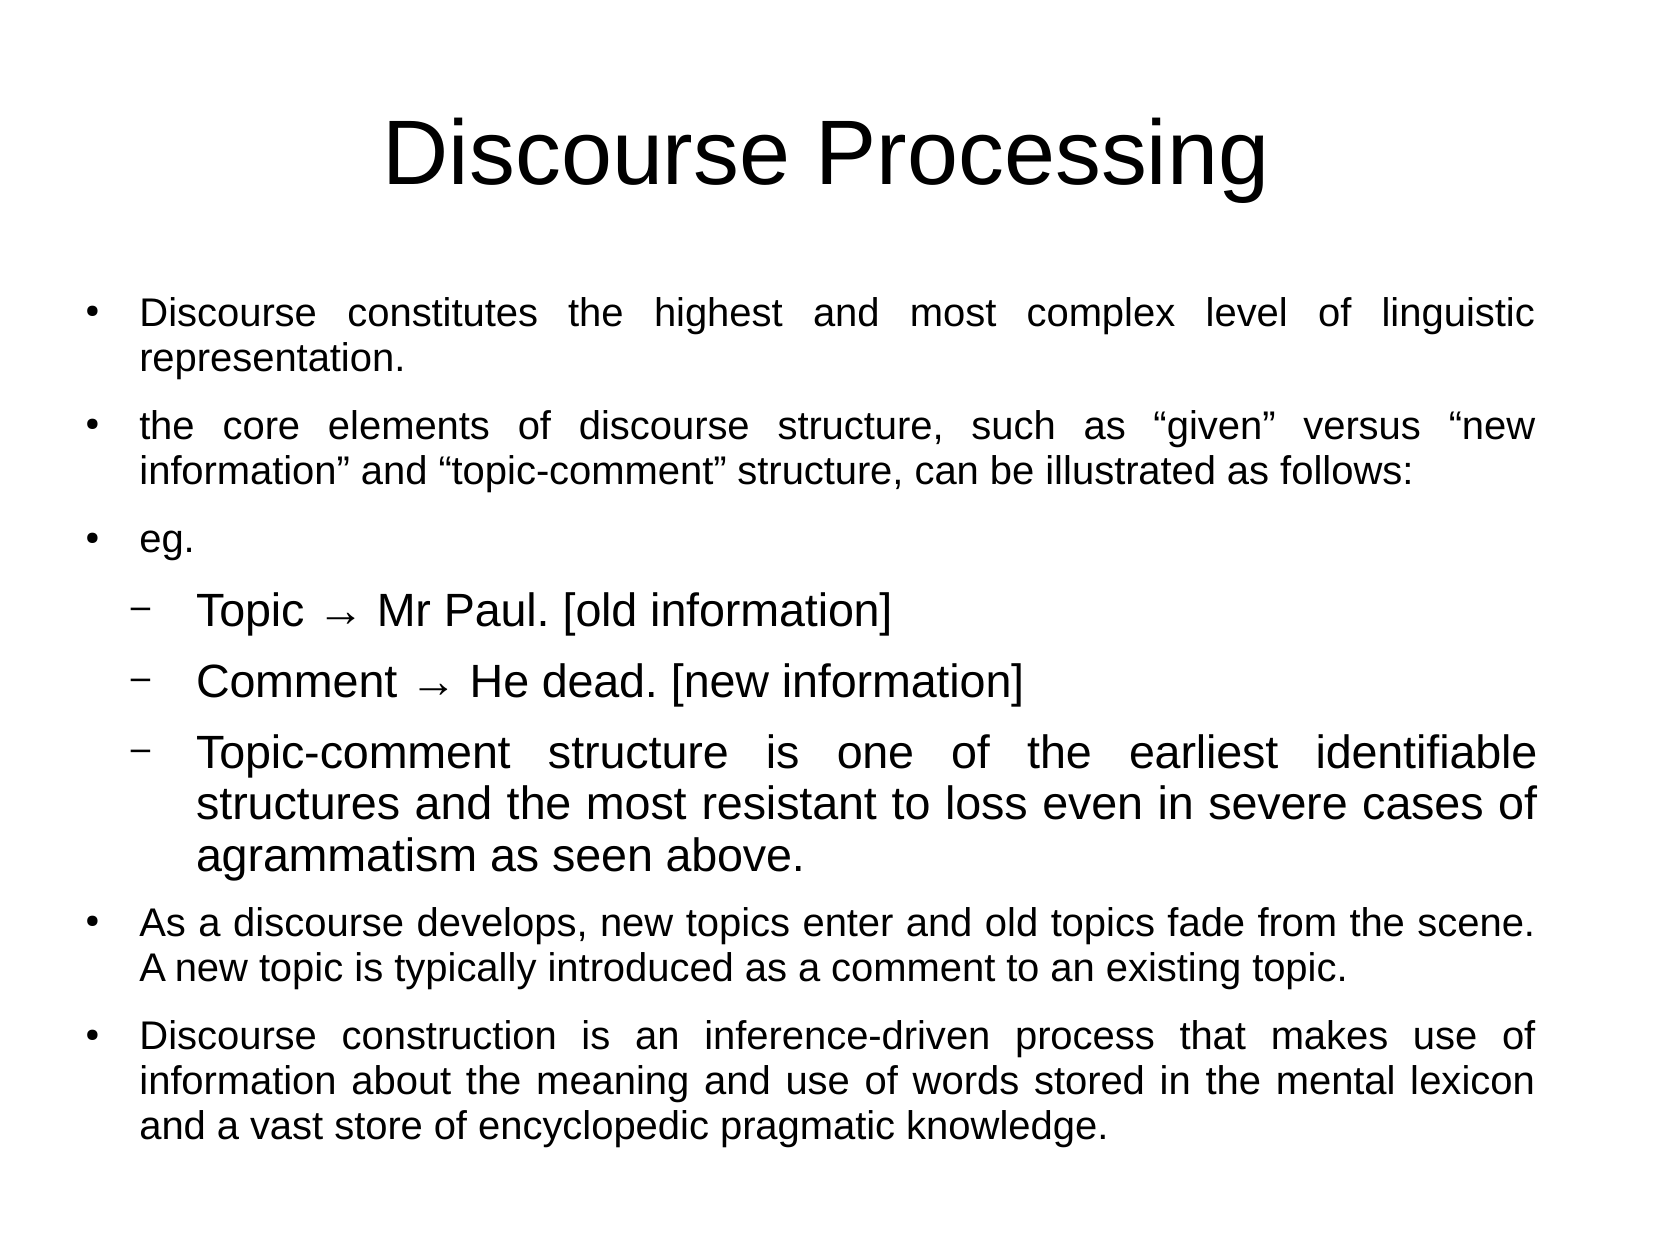

# Discourse Processing
Discourse constitutes the highest and most complex level of linguistic representation.
the core elements of discourse structure, such as “given” versus “new information” and “topic-comment” structure, can be illustrated as follows:
eg.
Topic → Mr Paul. [old information]
Comment → He dead. [new information]
Topic-comment structure is one of the earliest identifiable structures and the most resistant to loss even in severe cases of agrammatism as seen above.
As a discourse develops, new topics enter and old topics fade from the scene. A new topic is typically introduced as a comment to an existing topic.
Discourse construction is an inference-driven process that makes use of information about the meaning and use of words stored in the mental lexicon and a vast store of encyclopedic pragmatic knowledge.